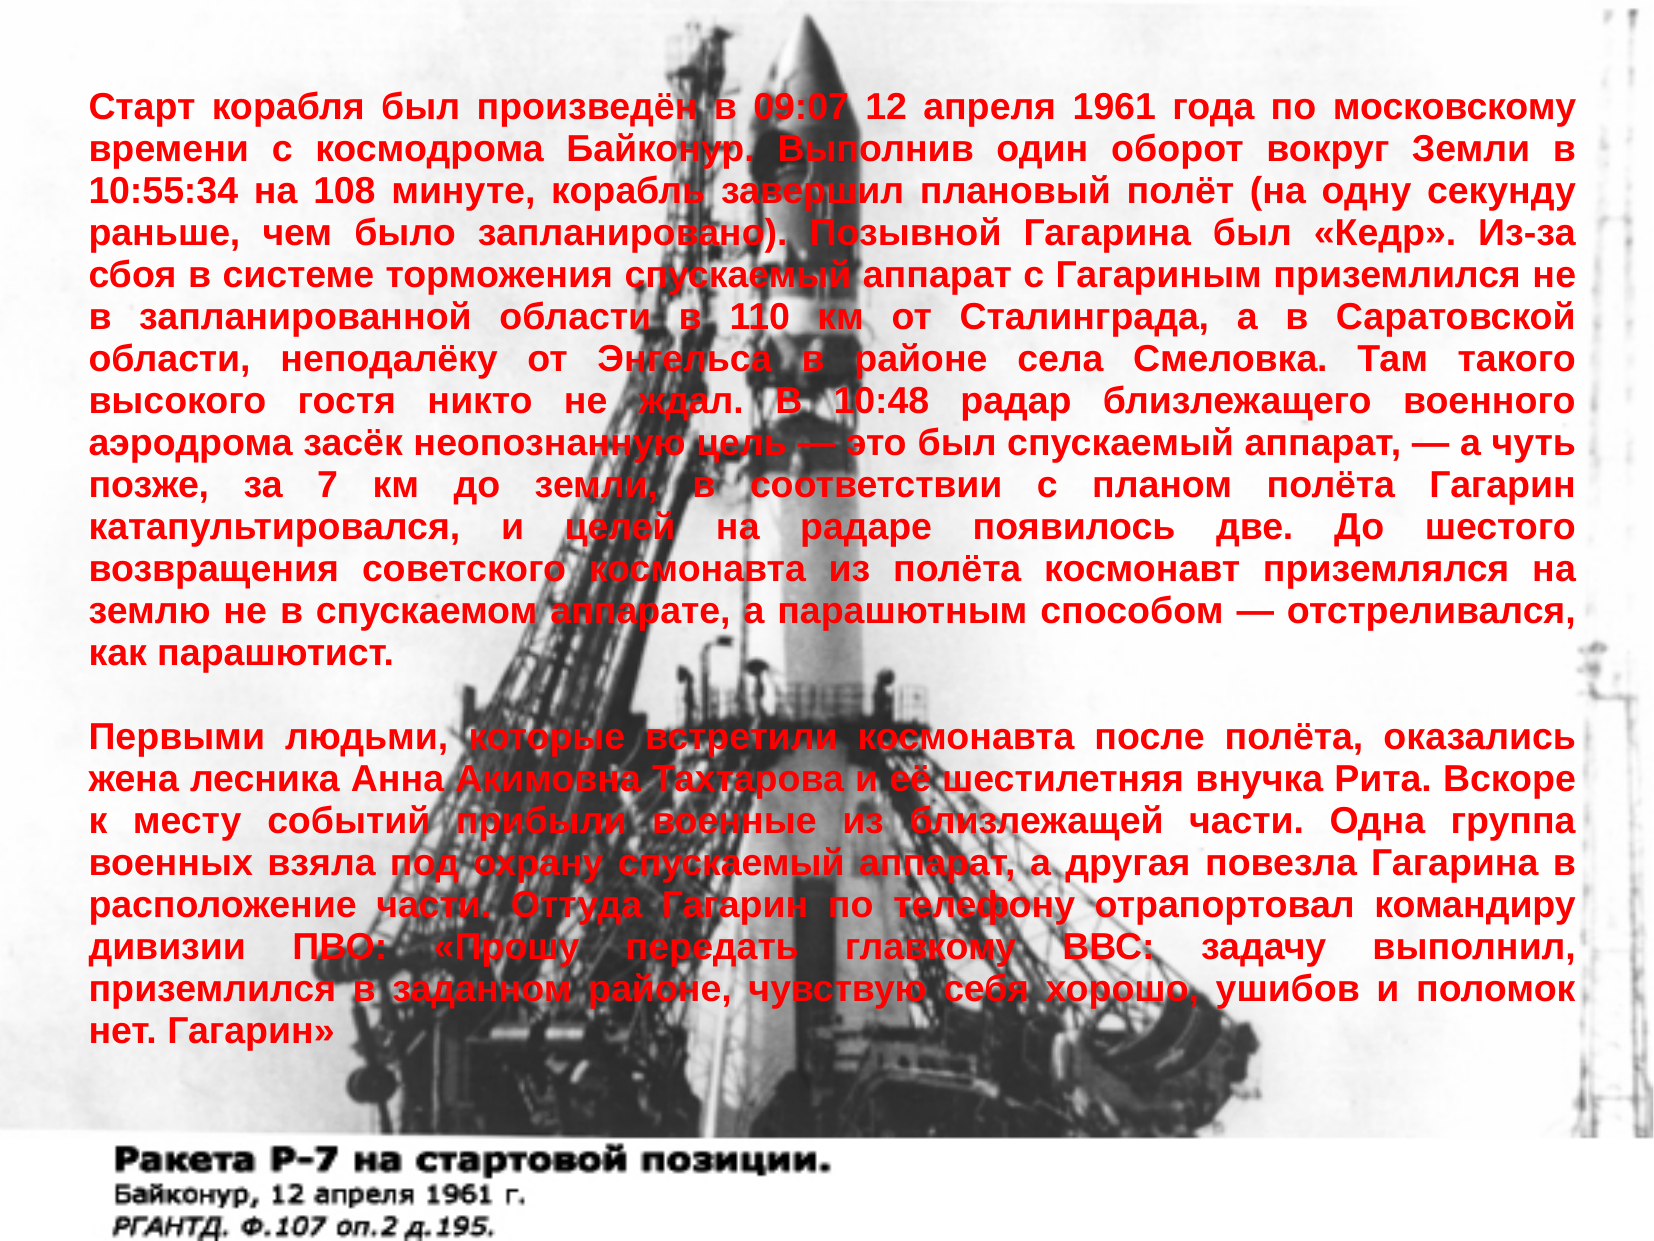

# Старт корабля был произведён в 09:07 12 апреля 1961 года по московскому времени с космодрома Байконур. Выполнив один оборот вокруг Земли в 10:55:34 на 108 минуте, корабль завершил плановый полёт (на одну секунду раньше, чем было запланировано). Позывной Гагарина был «Кедр». Из-за сбоя в системе торможения спускаемый аппарат с Гагариным приземлился не в запланированной области в 110 км от Сталинграда, а в Саратовской области, неподалёку от Энгельса в районе села Смеловка. Там такого высокого гостя никто не ждал. В 10:48 радар близлежащего военного аэродрома засёк неопознанную цель — это был спускаемый аппарат, — а чуть позже, за 7 км до земли, в соответствии с планом полёта Гагарин катапультировался, и целей на радаре появилось две. До шестого возвращения советского космонавта из полёта космонавт приземлялся на землю не в спускаемом аппарате, а парашютным способом — отстреливался, как парашютист.
Первыми людьми, которые встретили космонавта после полёта, оказались жена лесника Анна Акимовна Тахтарова и её шестилетняя внучка Рита. Вскоре к месту событий прибыли военные из близлежащей части. Одна группа военных взяла под охрану спускаемый аппарат, а другая повезла Гагарина в расположение части. Оттуда Гагарин по телефону отрапортовал командиру дивизии ПВО: «Прошу передать главкому ВВС: задачу выполнил, приземлился в заданном районе, чувствую себя хорошо, ушибов и поломок нет. Гагарин»